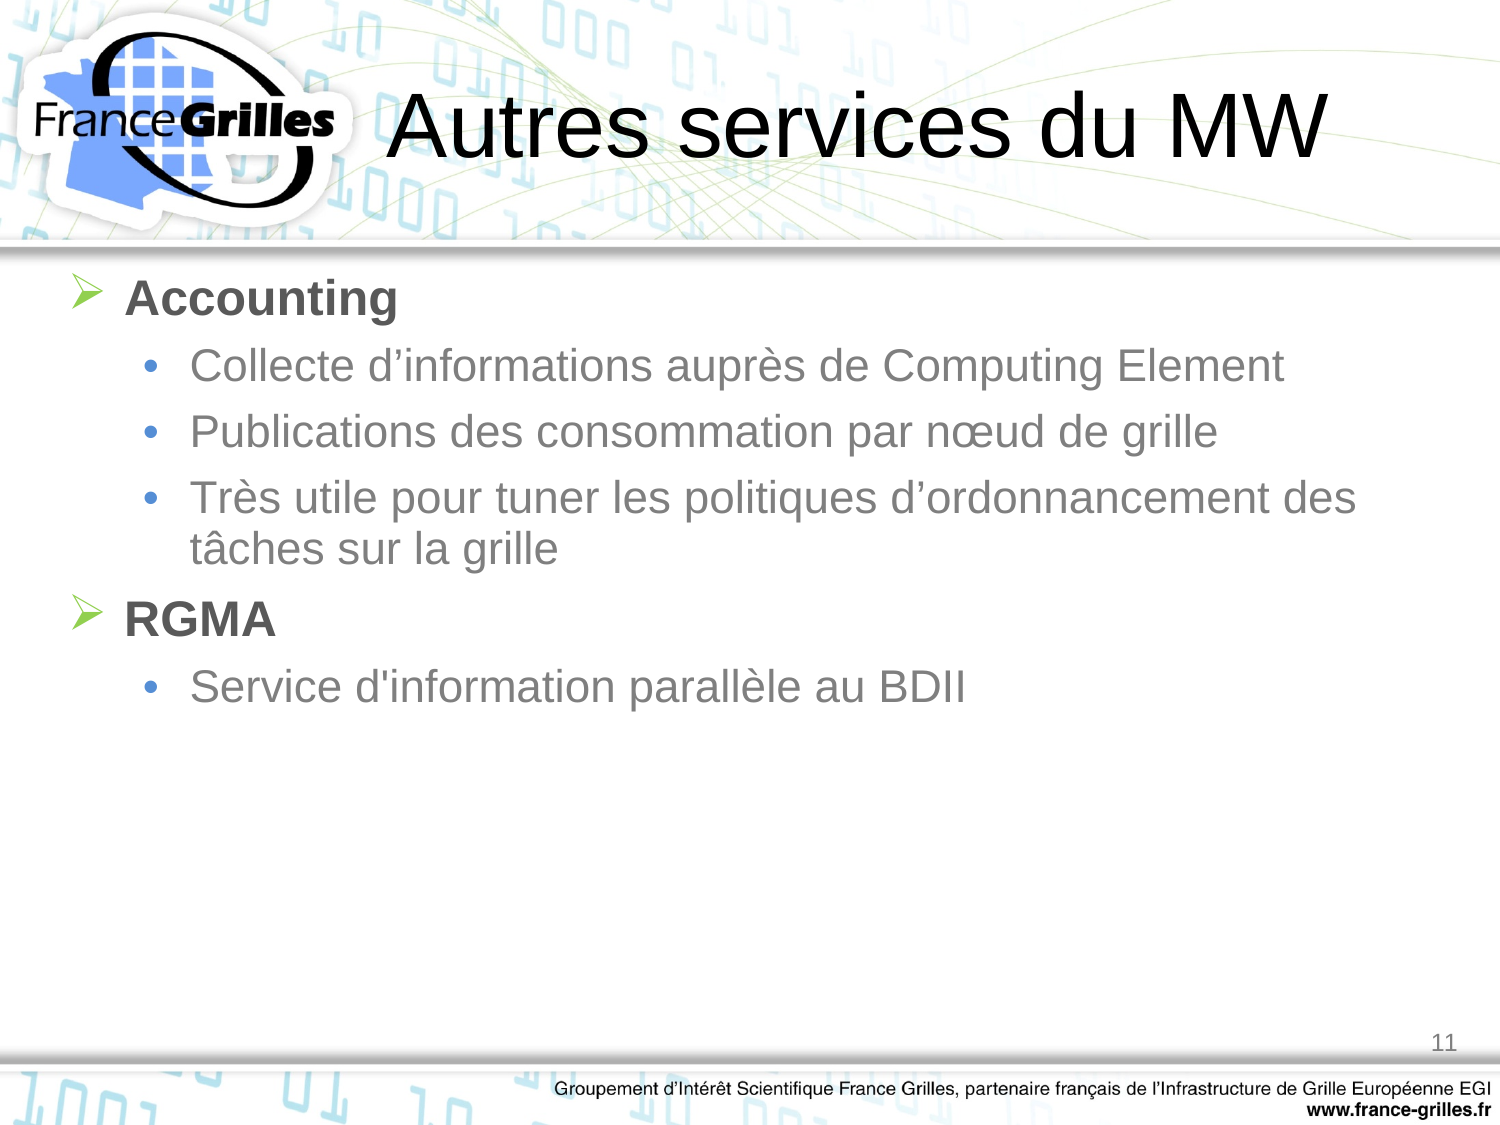

# Autres services du MW
Accounting
Collecte d’informations auprès de Computing Element
Publications des consommation par nœud de grille
Très utile pour tuner les politiques d’ordonnancement des tâches sur la grille
RGMA
Service d'information parallèle au BDII
11